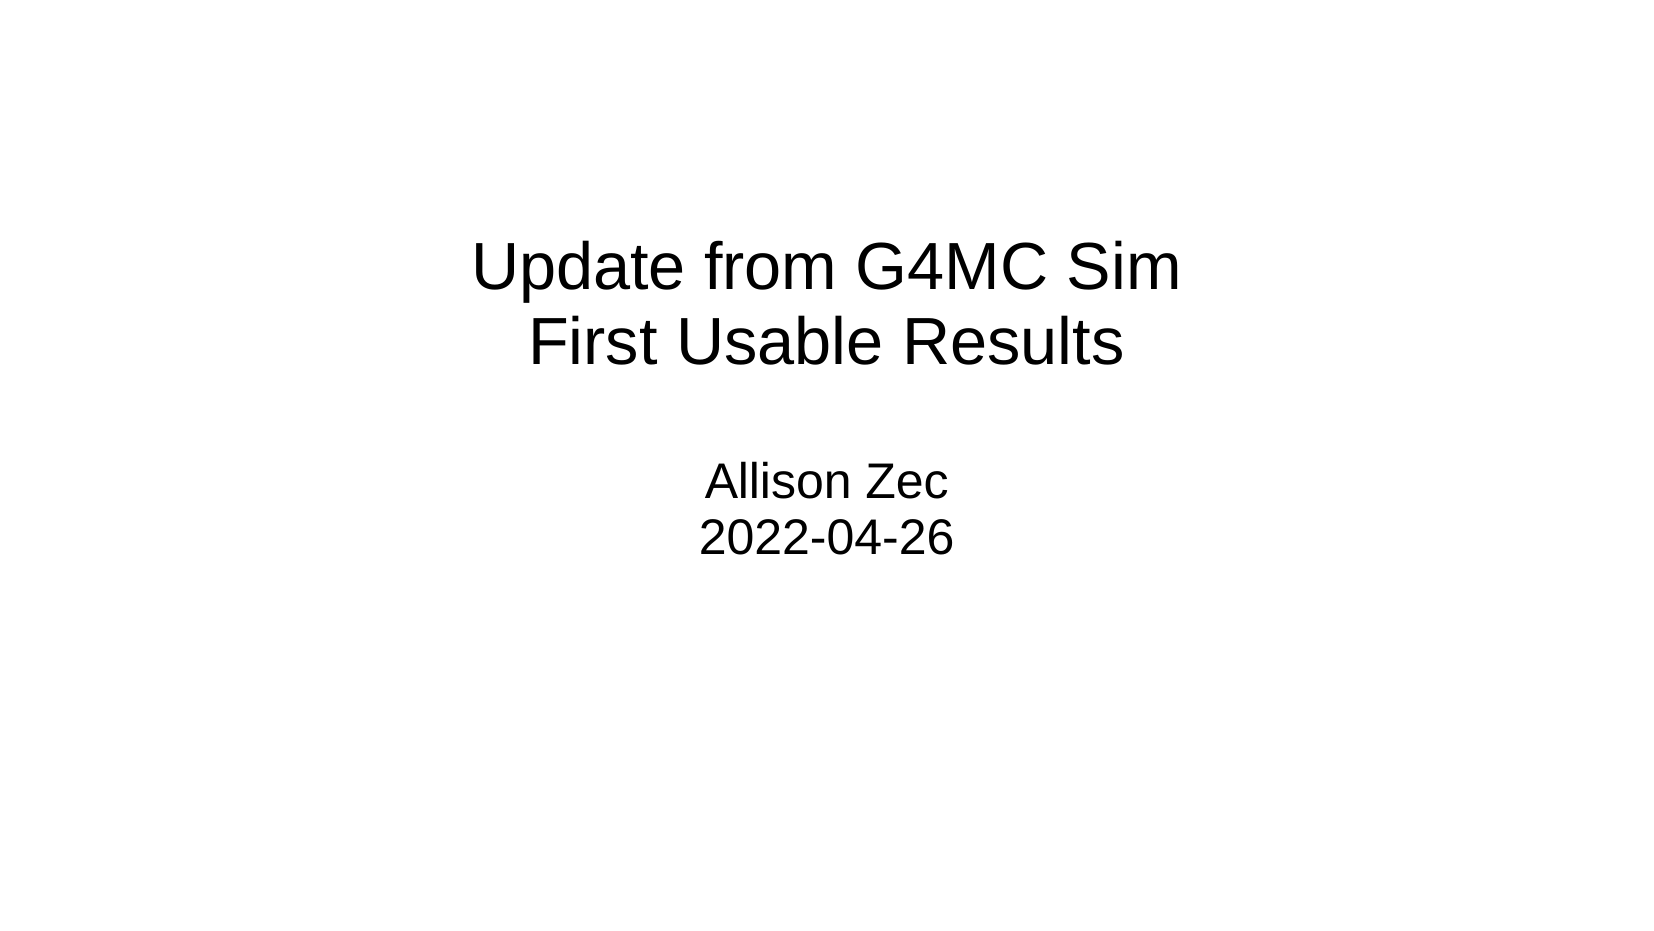

# Update from G4MC Sim
First Usable Results
Allison Zec
2022-04-26